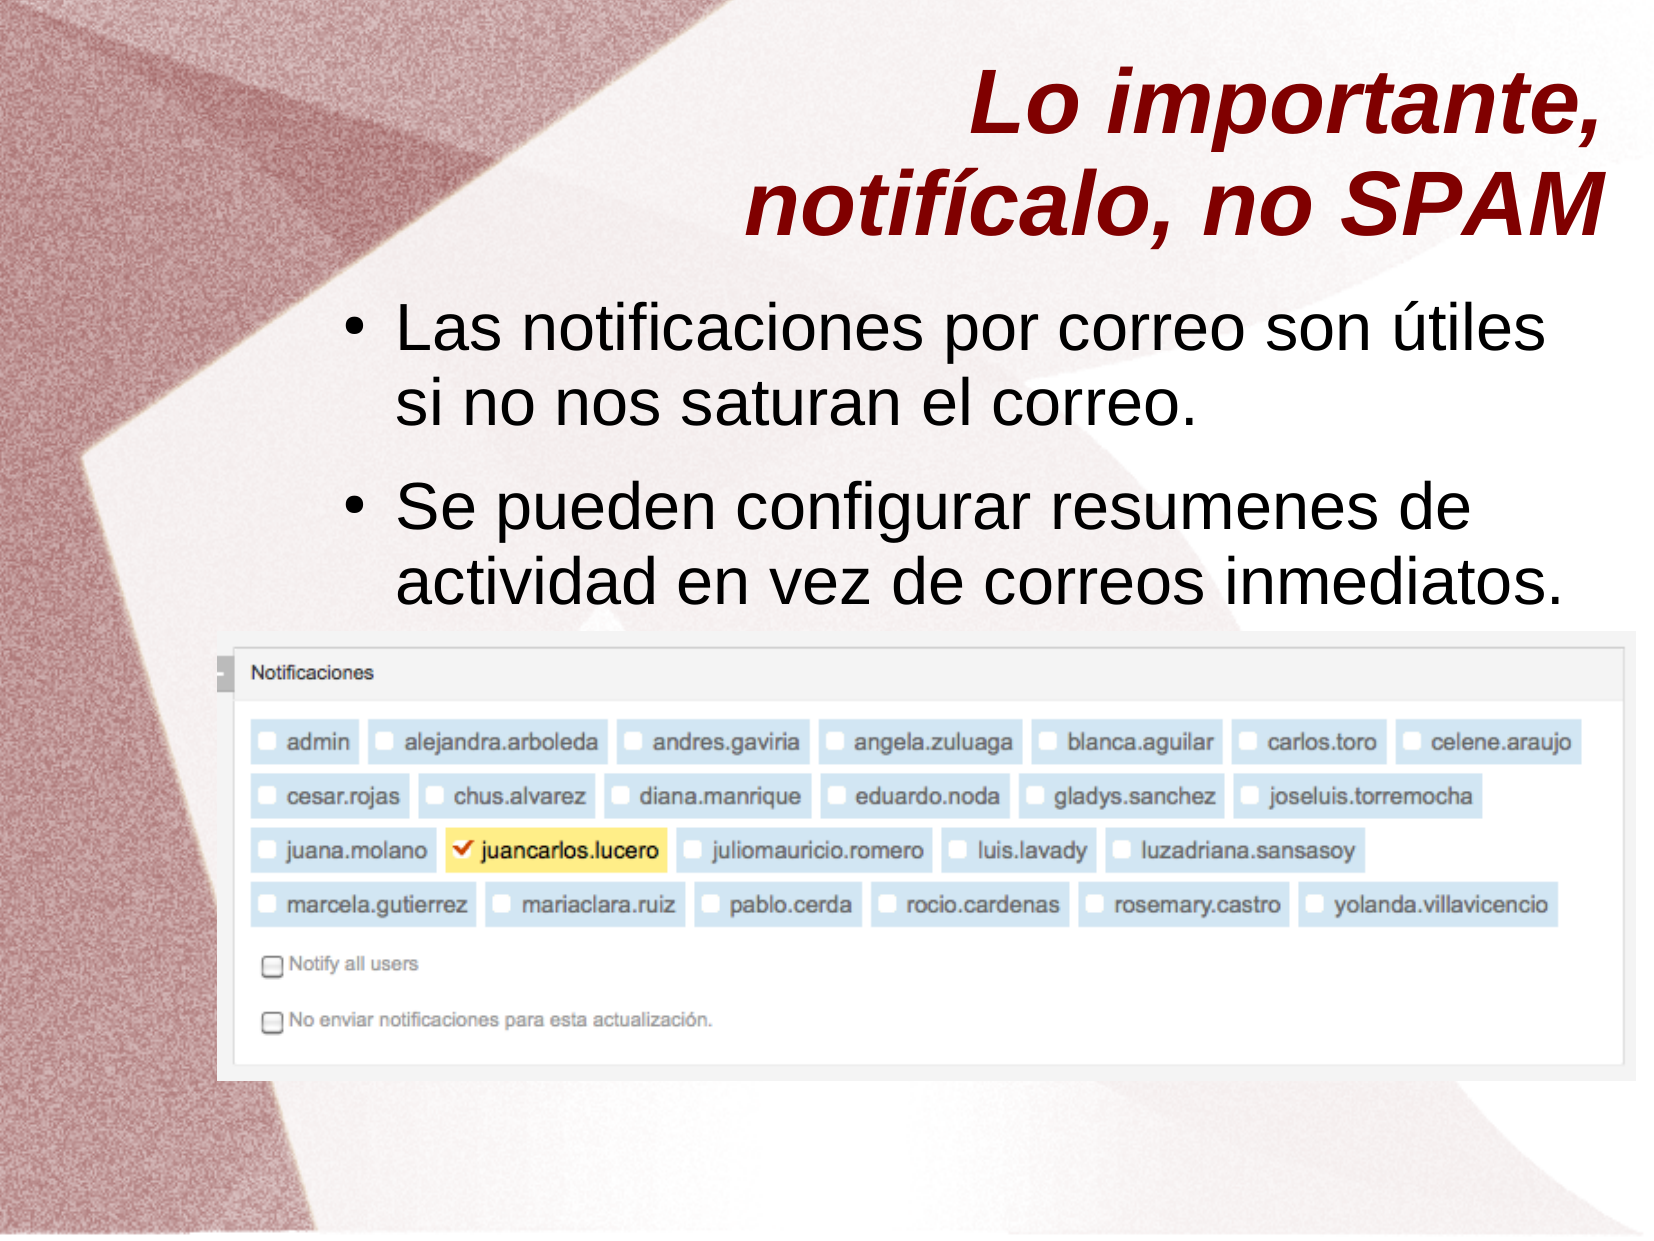

# Lo importante, notifícalo, no SPAM
Las notificaciones por correo son útiles si no nos saturan el correo.
Se pueden configurar resumenes de actividad en vez de correos inmediatos.